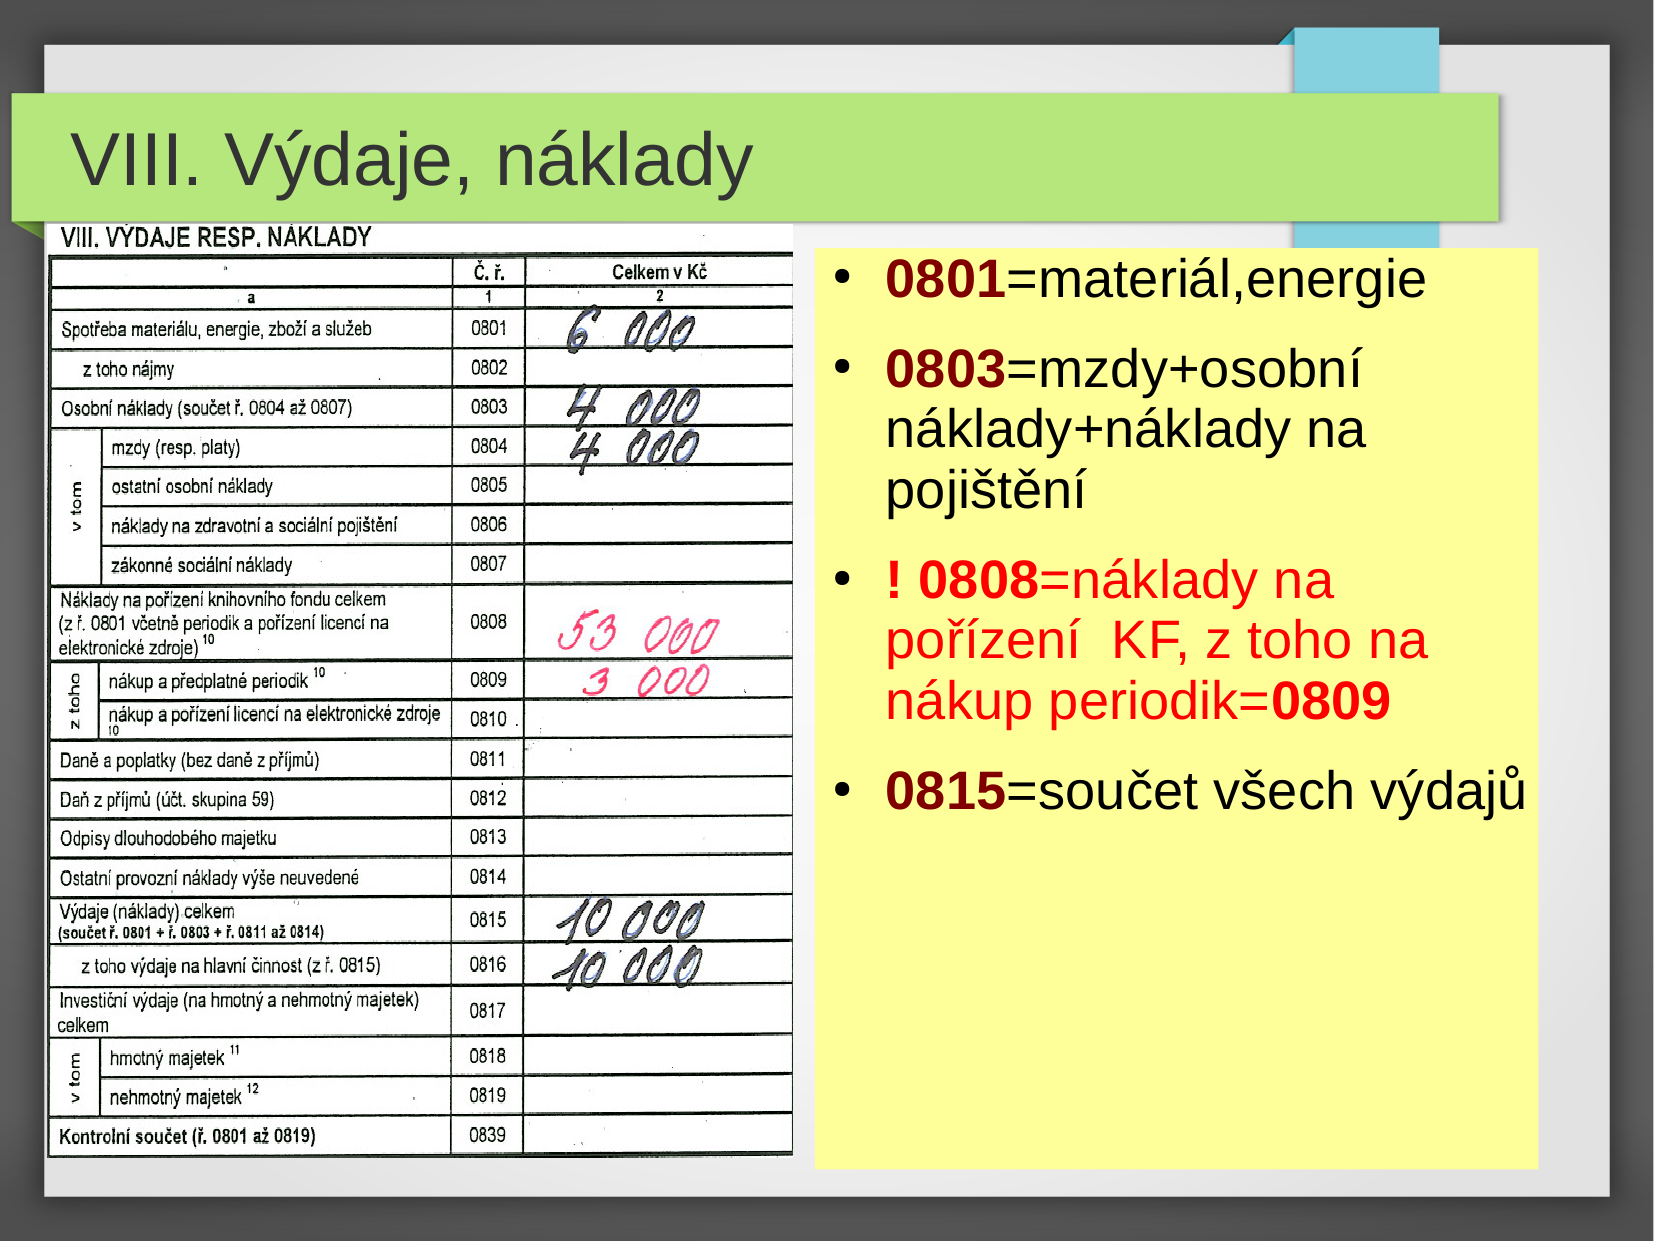

# VIII. Výdaje, náklady
0801=materiál,energie
0803=mzdy+osobní náklady+náklady na pojištění
! 0808=náklady na pořízení KF, z toho na nákup periodik=0809
0815=součet všech výdajů